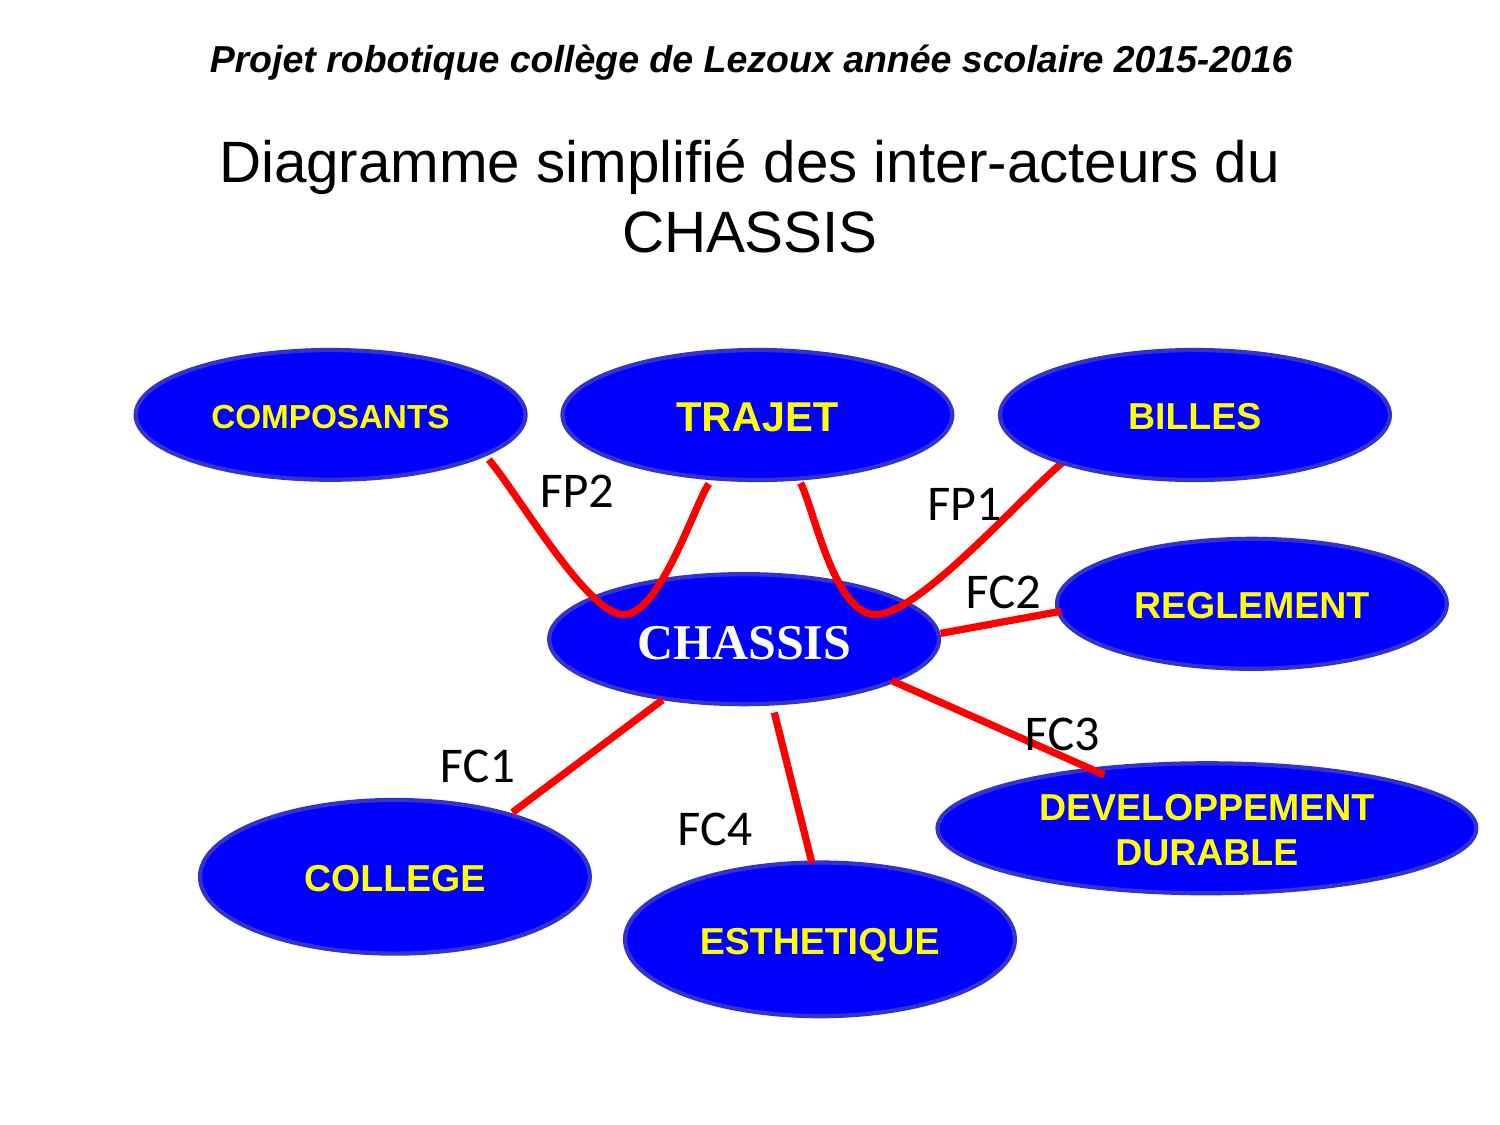

Projet robotique collège de Lezoux année scolaire 2015-2016
# Diagramme simplifié des inter-acteurs du CHASSIS
COMPOSANTS
TRAJET
BILLES
FP2
FP1
REGLEMENT
FC2
CHASSIS
FC3
FC1
DEVELOPPEMENT DURABLE
FC4
COLLEGE
ESTHETIQUE